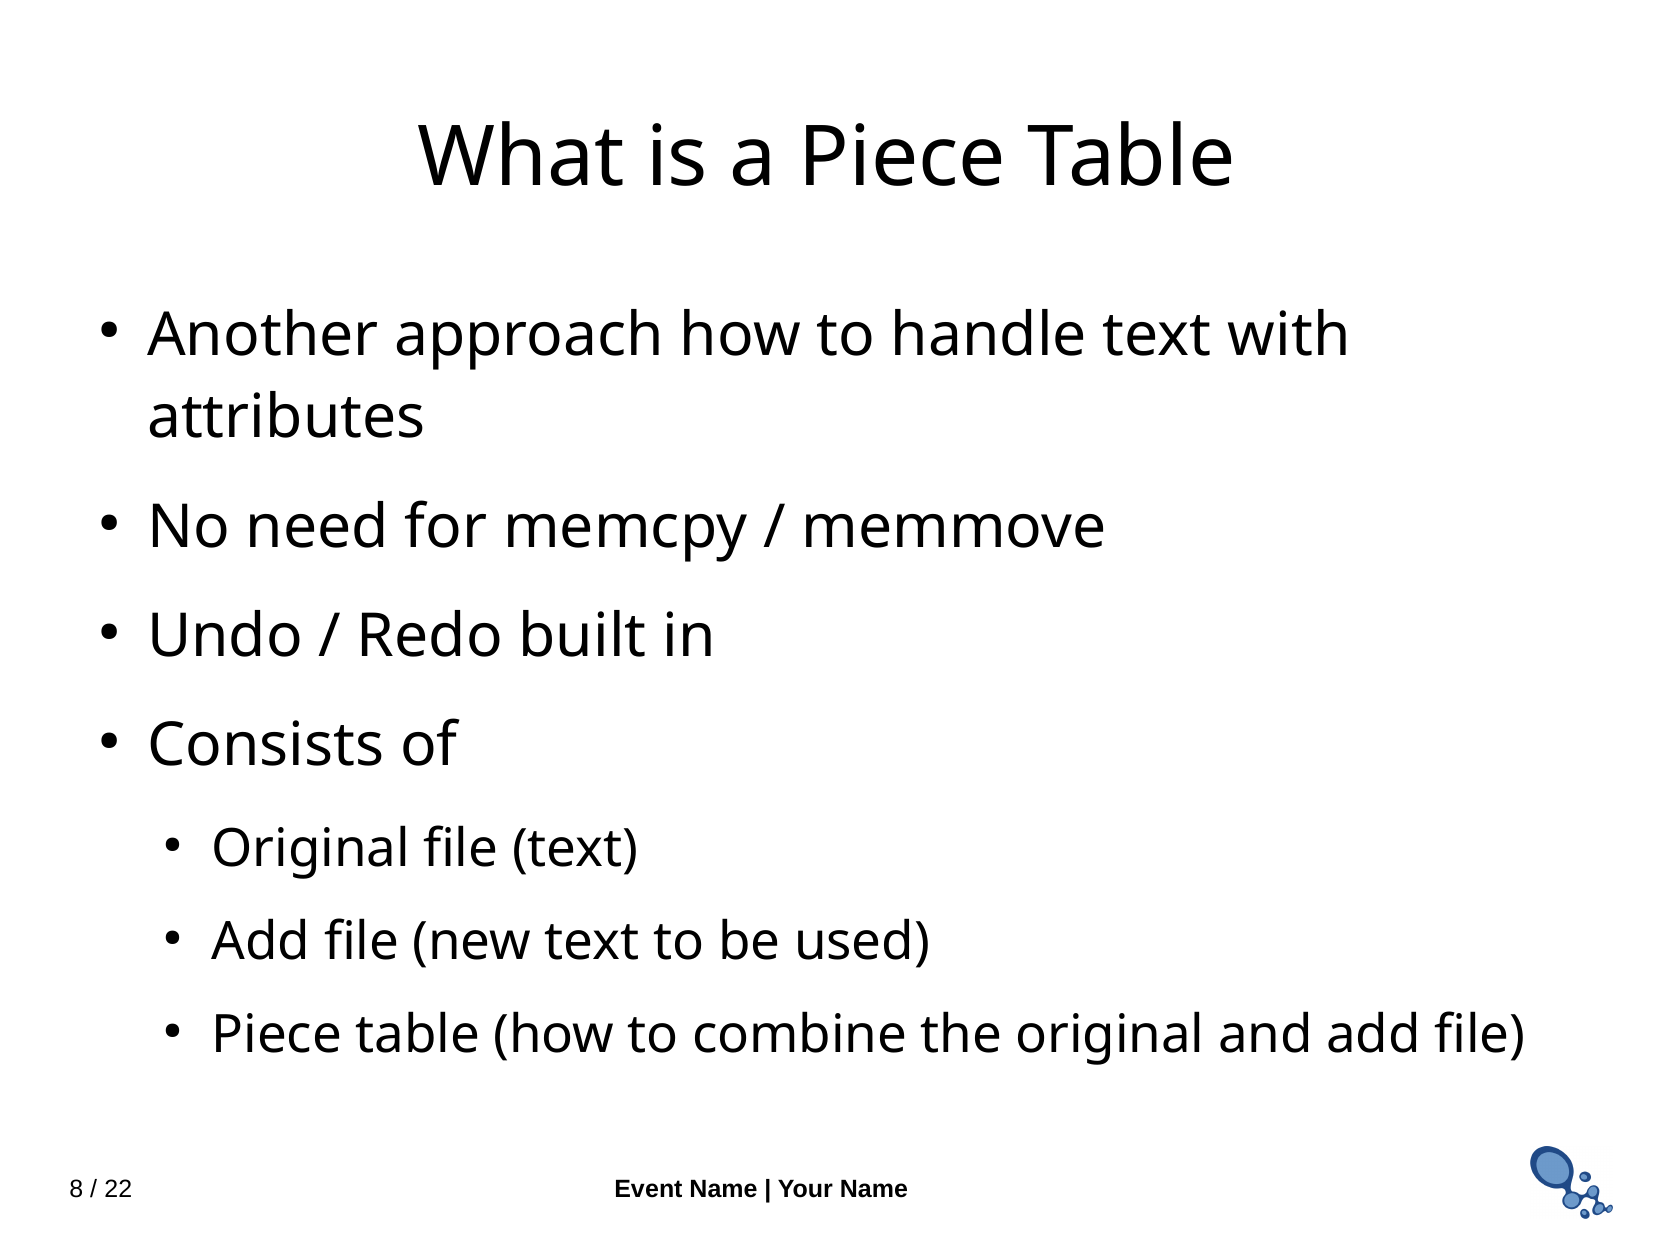

# What is a Piece Table
Another approach how to handle text with attributes
No need for memcpy / memmove
Undo / Redo built in
Consists of
Original file (text)
Add file (new text to be used)
Piece table (how to combine the original and add file)